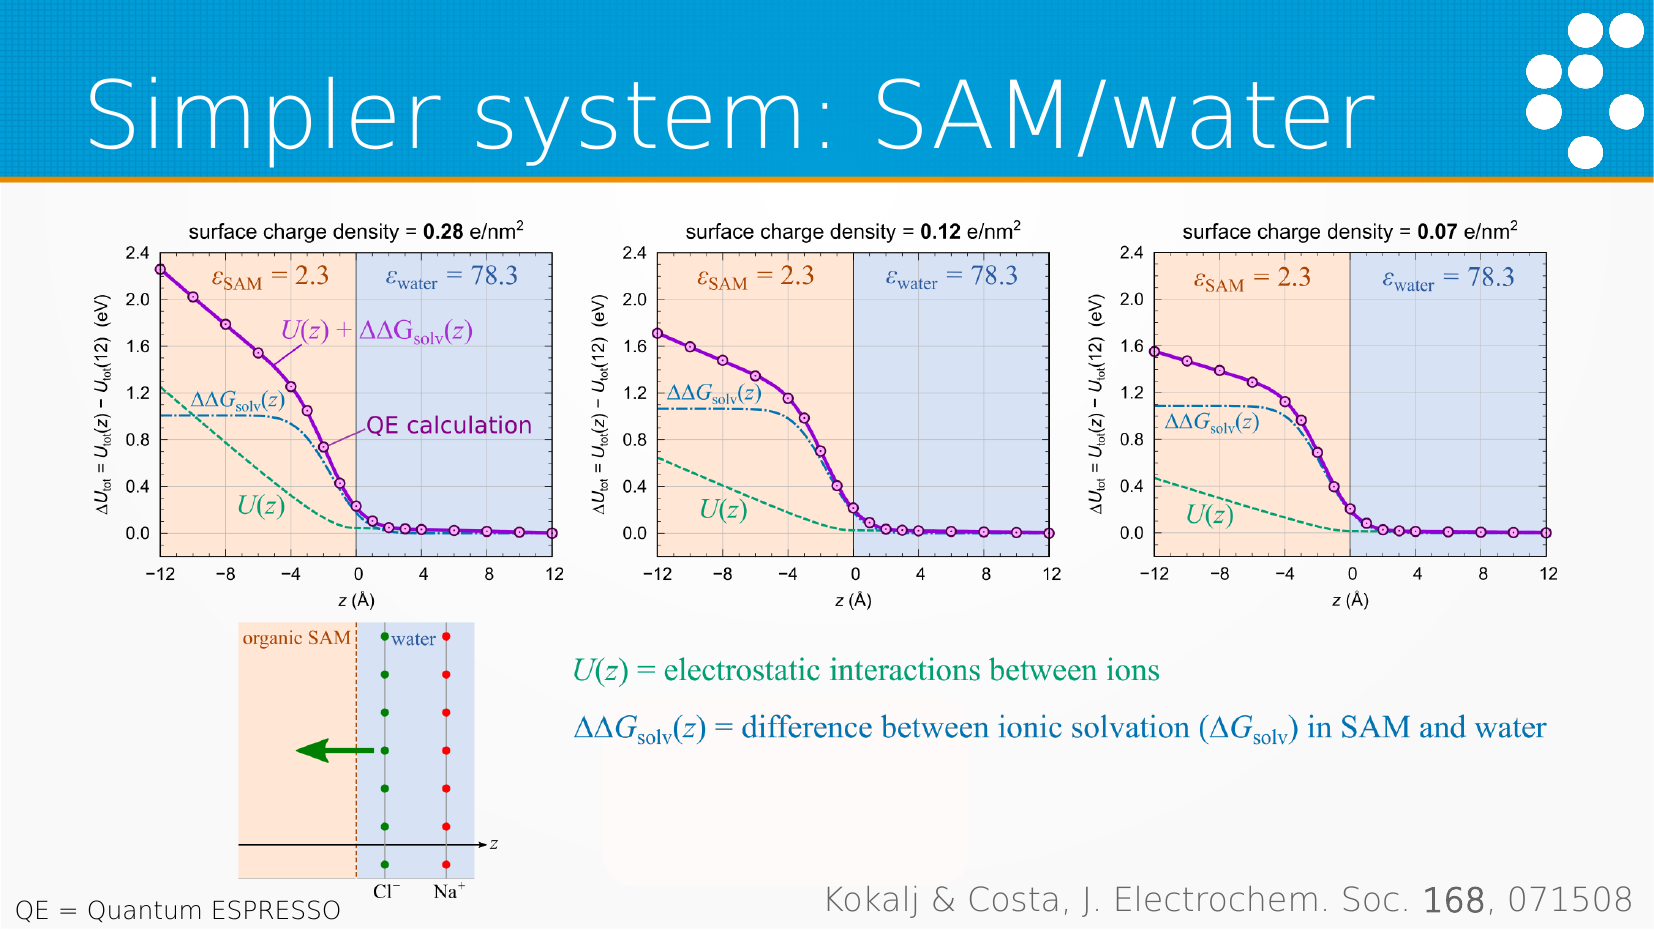

# Simpler system: SAM/water
Kokalj & Costa, J. Electrochem. Soc. 168, 071508
QE = Quantum ESPRESSO